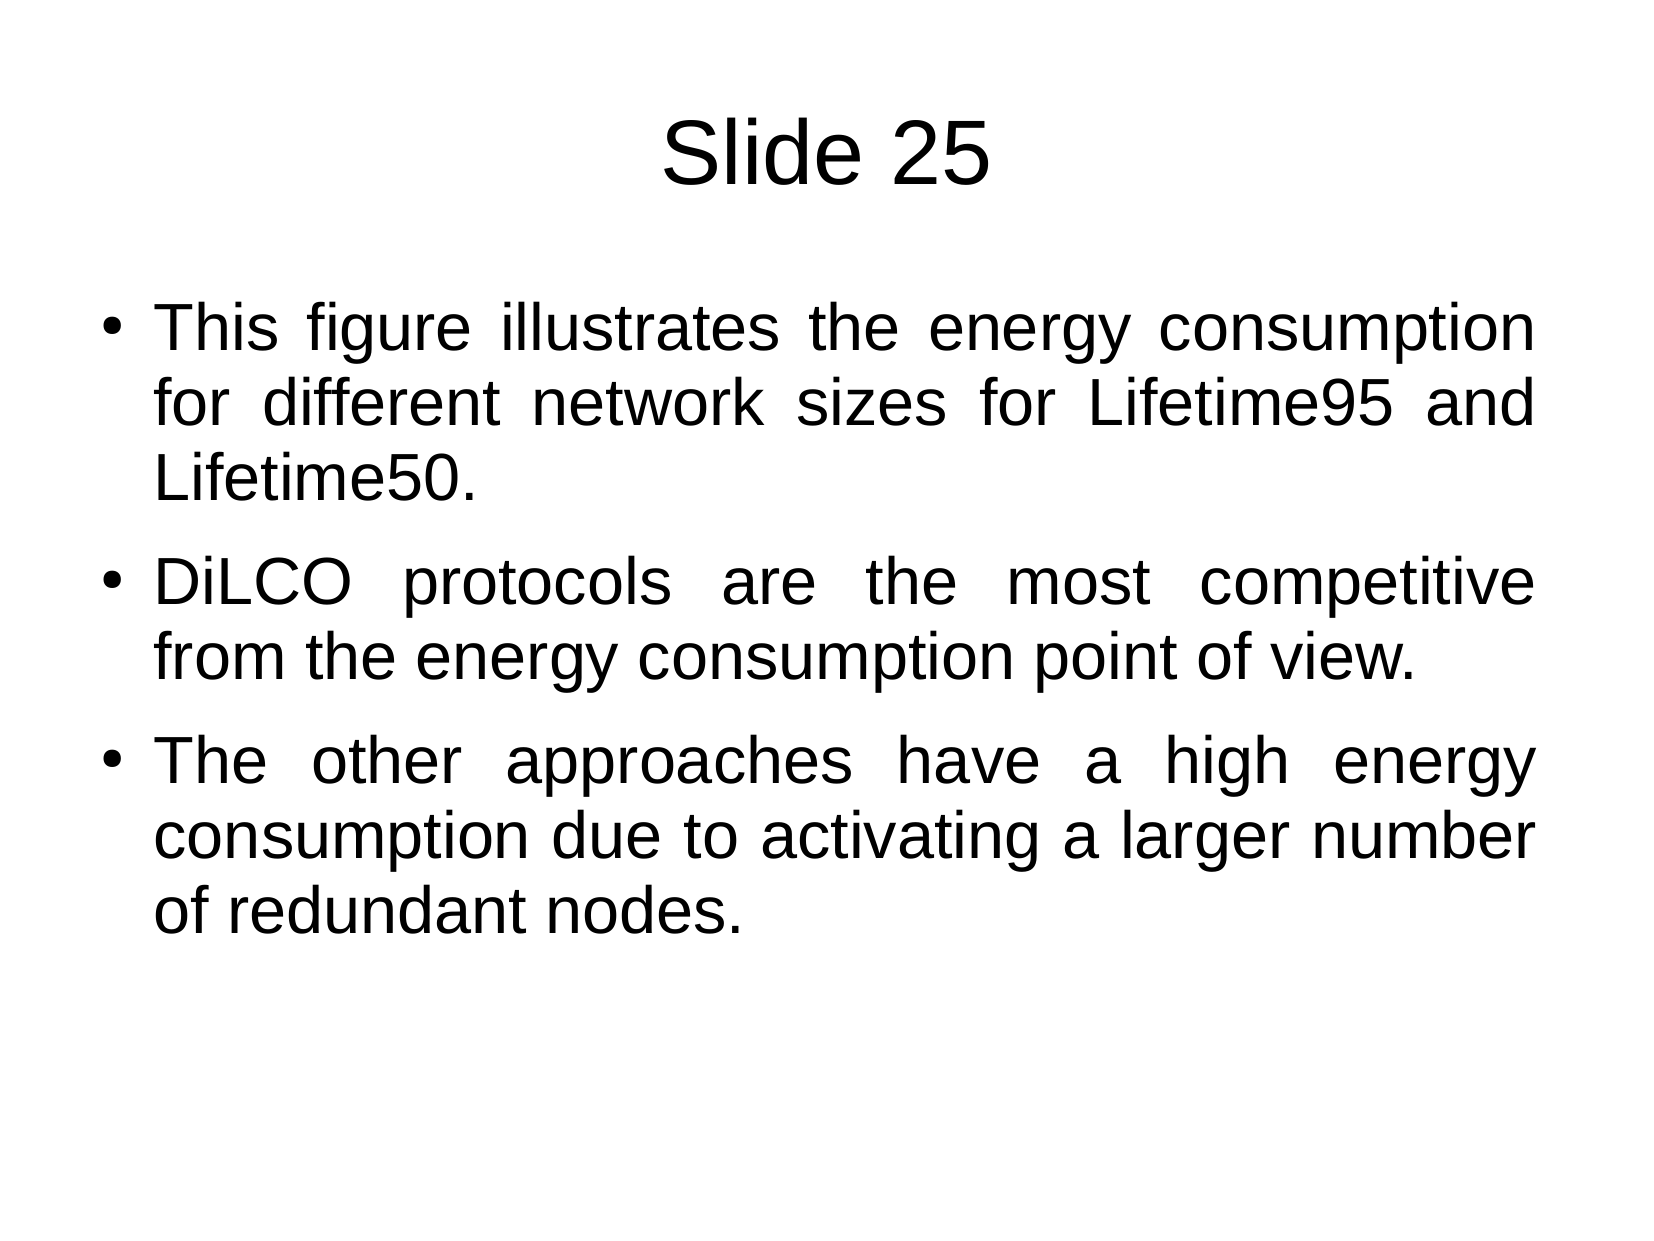

# Slide 25
This figure illustrates the energy consumption for different network sizes for Lifetime95 and Lifetime50.
DiLCO protocols are the most competitive from the energy consumption point of view.
The other approaches have a high energy consumption due to activating a larger number of redundant nodes.